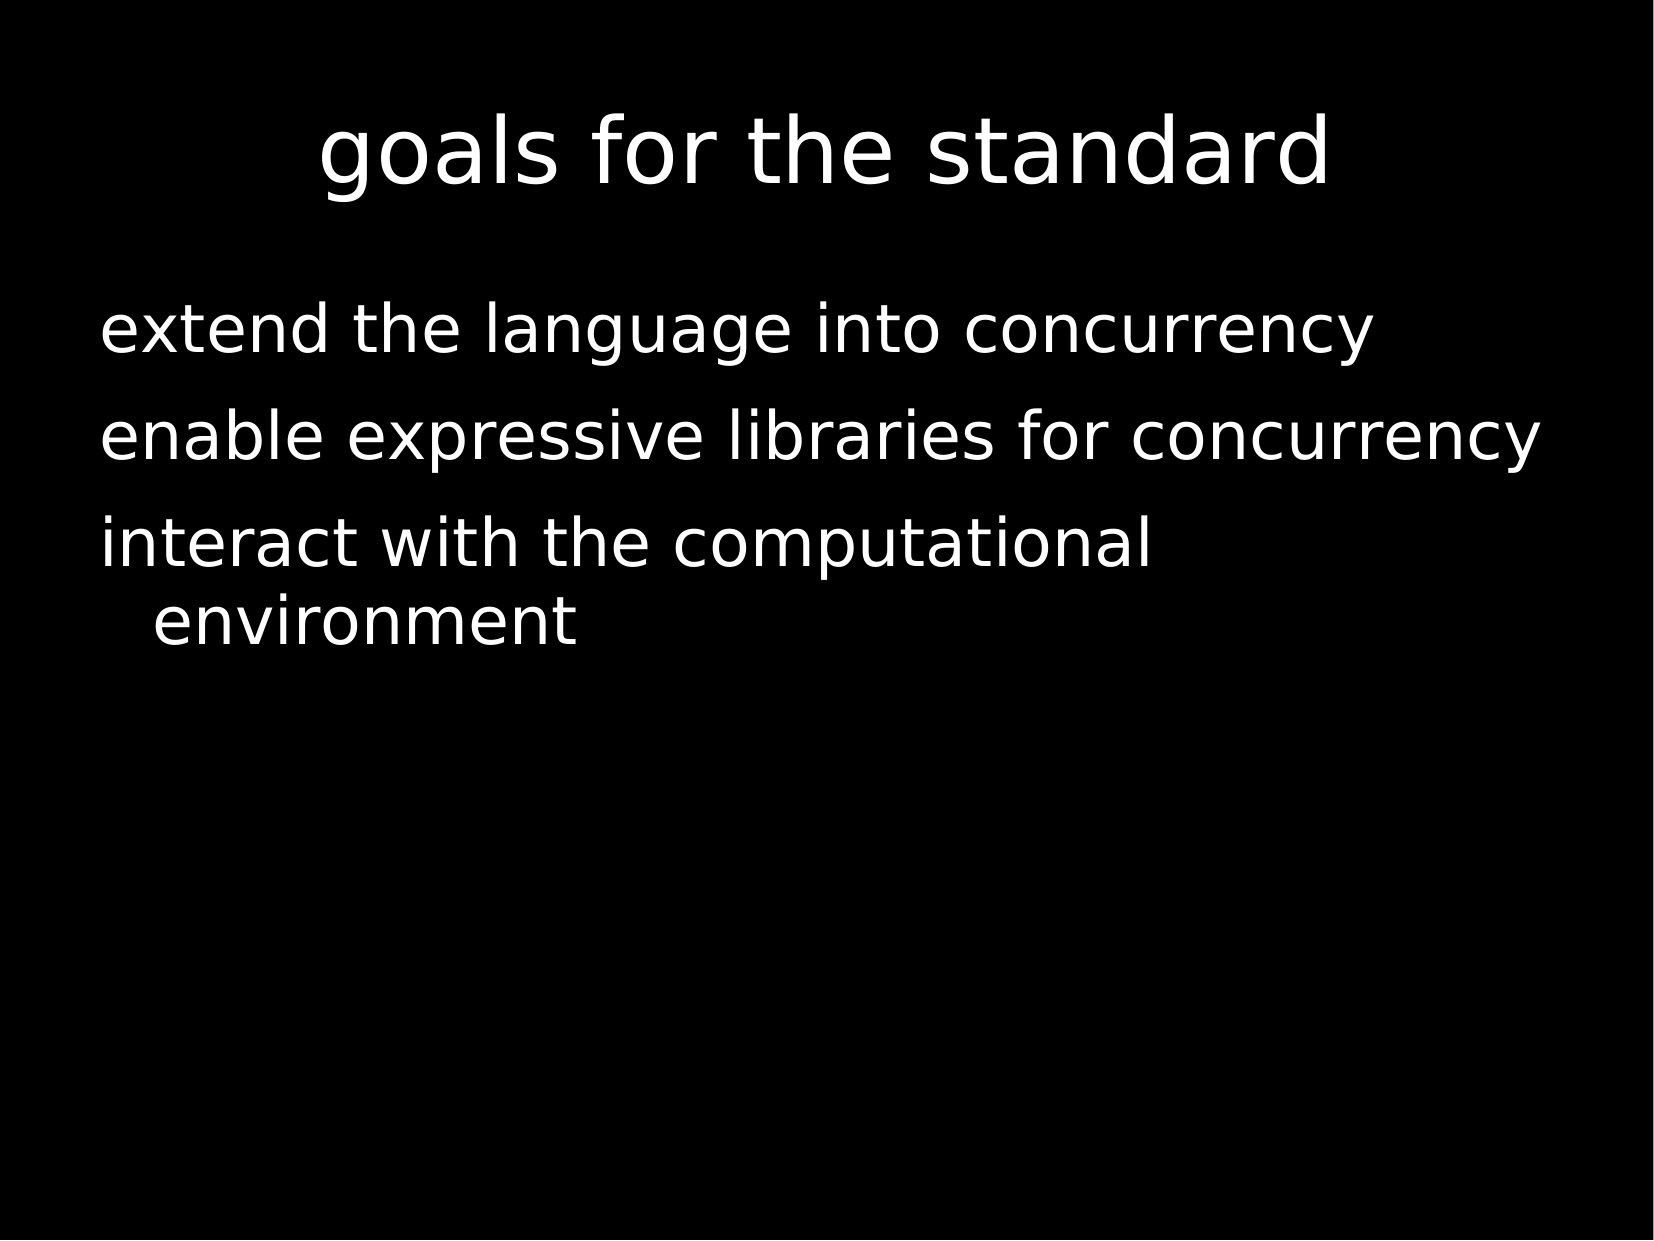

# goals for the standard
extend the language into concurrency
enable expressive libraries for concurrency
interact with the computational environment